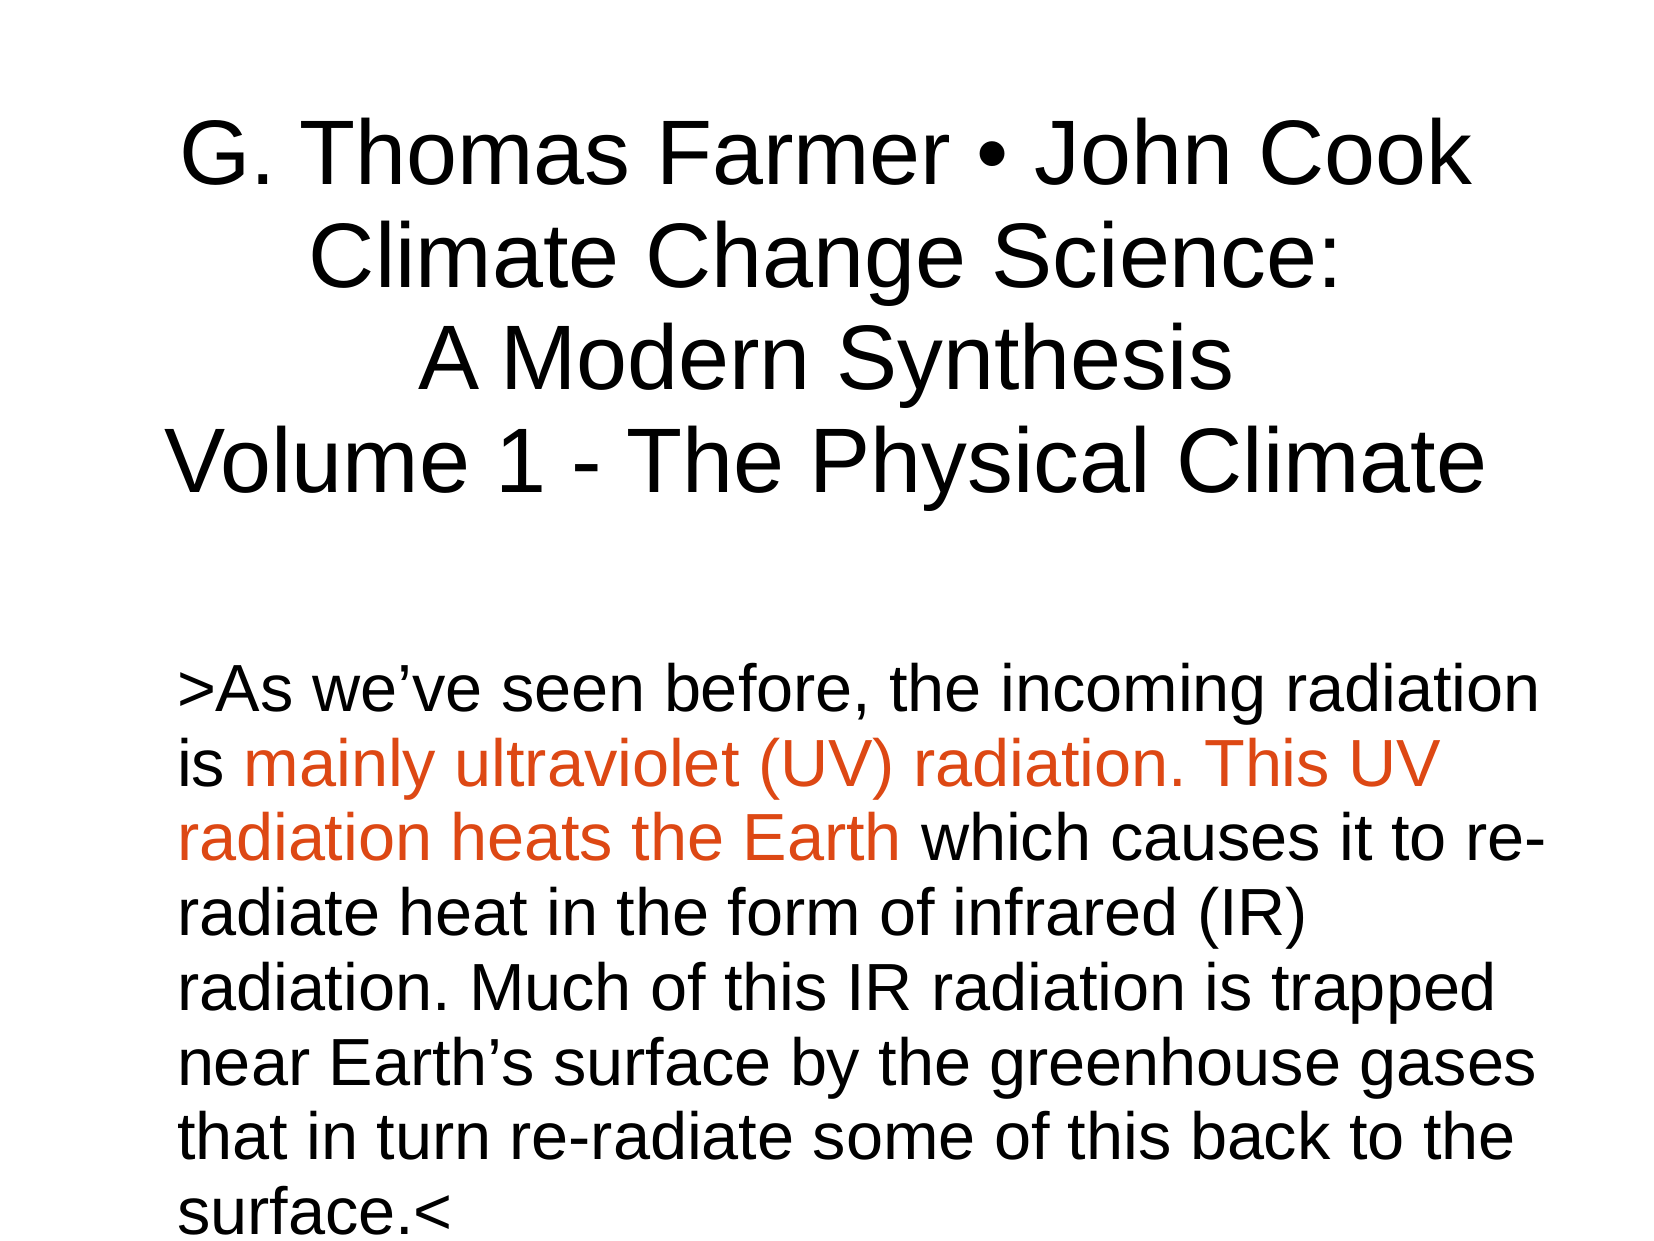

# G. Thomas Farmer • John Cook
Climate Change Science:
A Modern Synthesis
Volume 1 - The Physical Climate
>As we’ve seen before, the incoming radiation is mainly ultraviolet (UV) radiation. This UV radiation heats the Earth which causes it to re-radiate heat in the form of infrared (IR) radiation. Much of this IR radiation is trapped near Earth’s surface by the greenhouse gases that in turn re-radiate some of this back to the surface.<